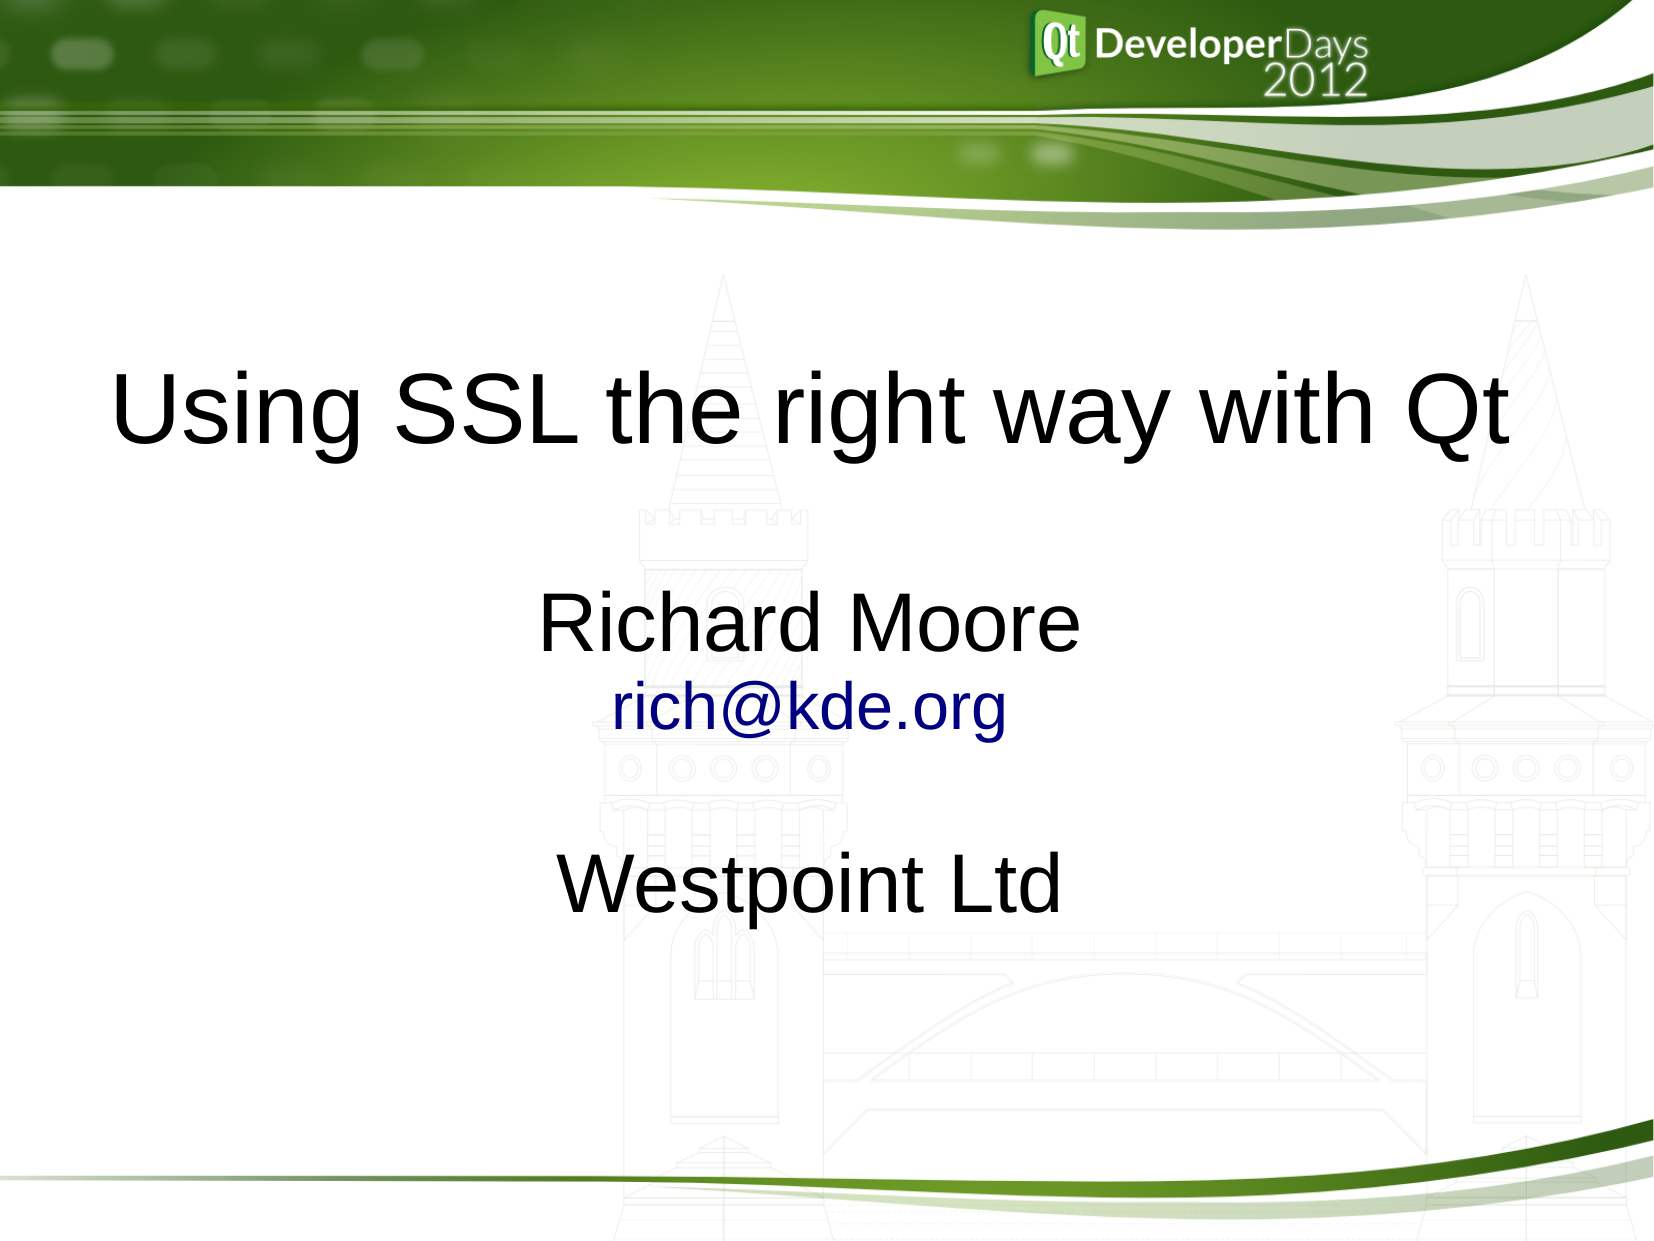

#
Using SSL the right way with Qt
Richard Moore
rich@kde.org
Westpoint Ltd